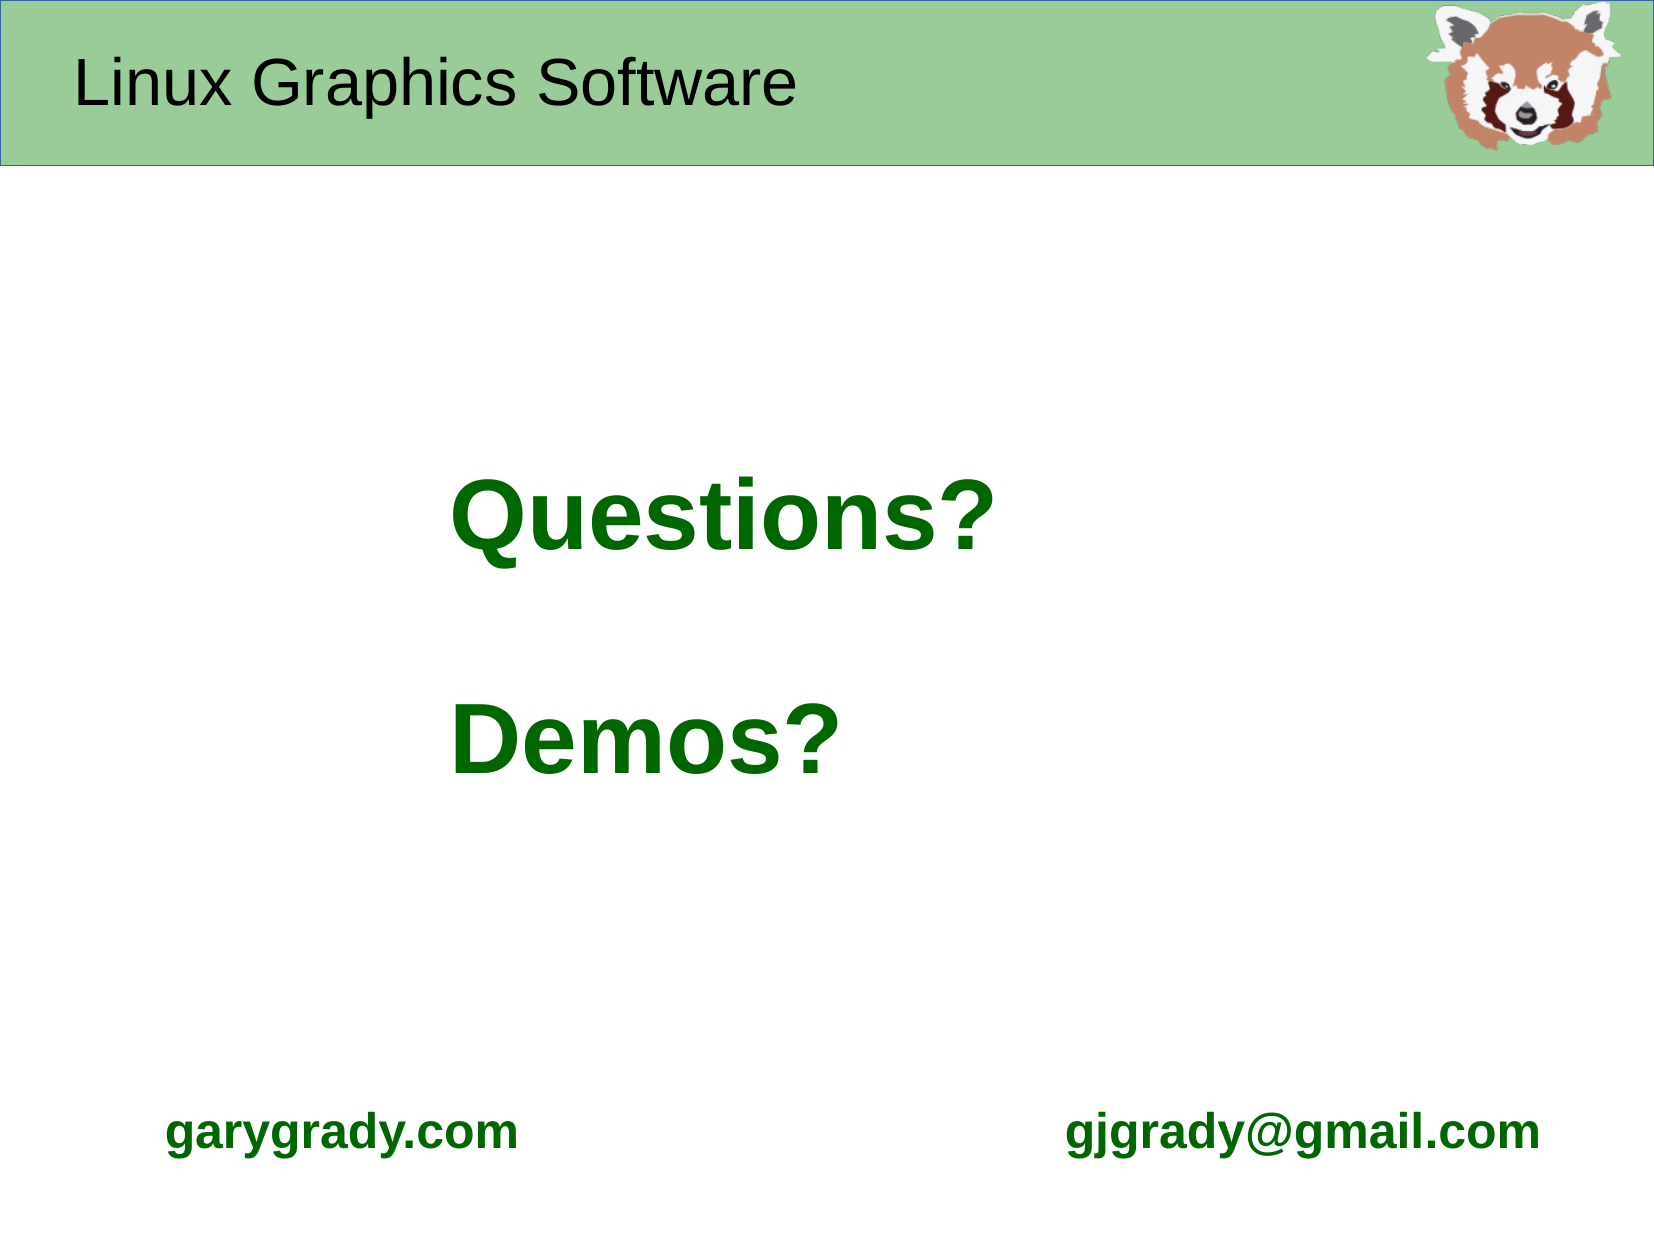

# Linux Graphics Software
Questions?
Demos?
garygrady.com
gjgrady@gmail.com